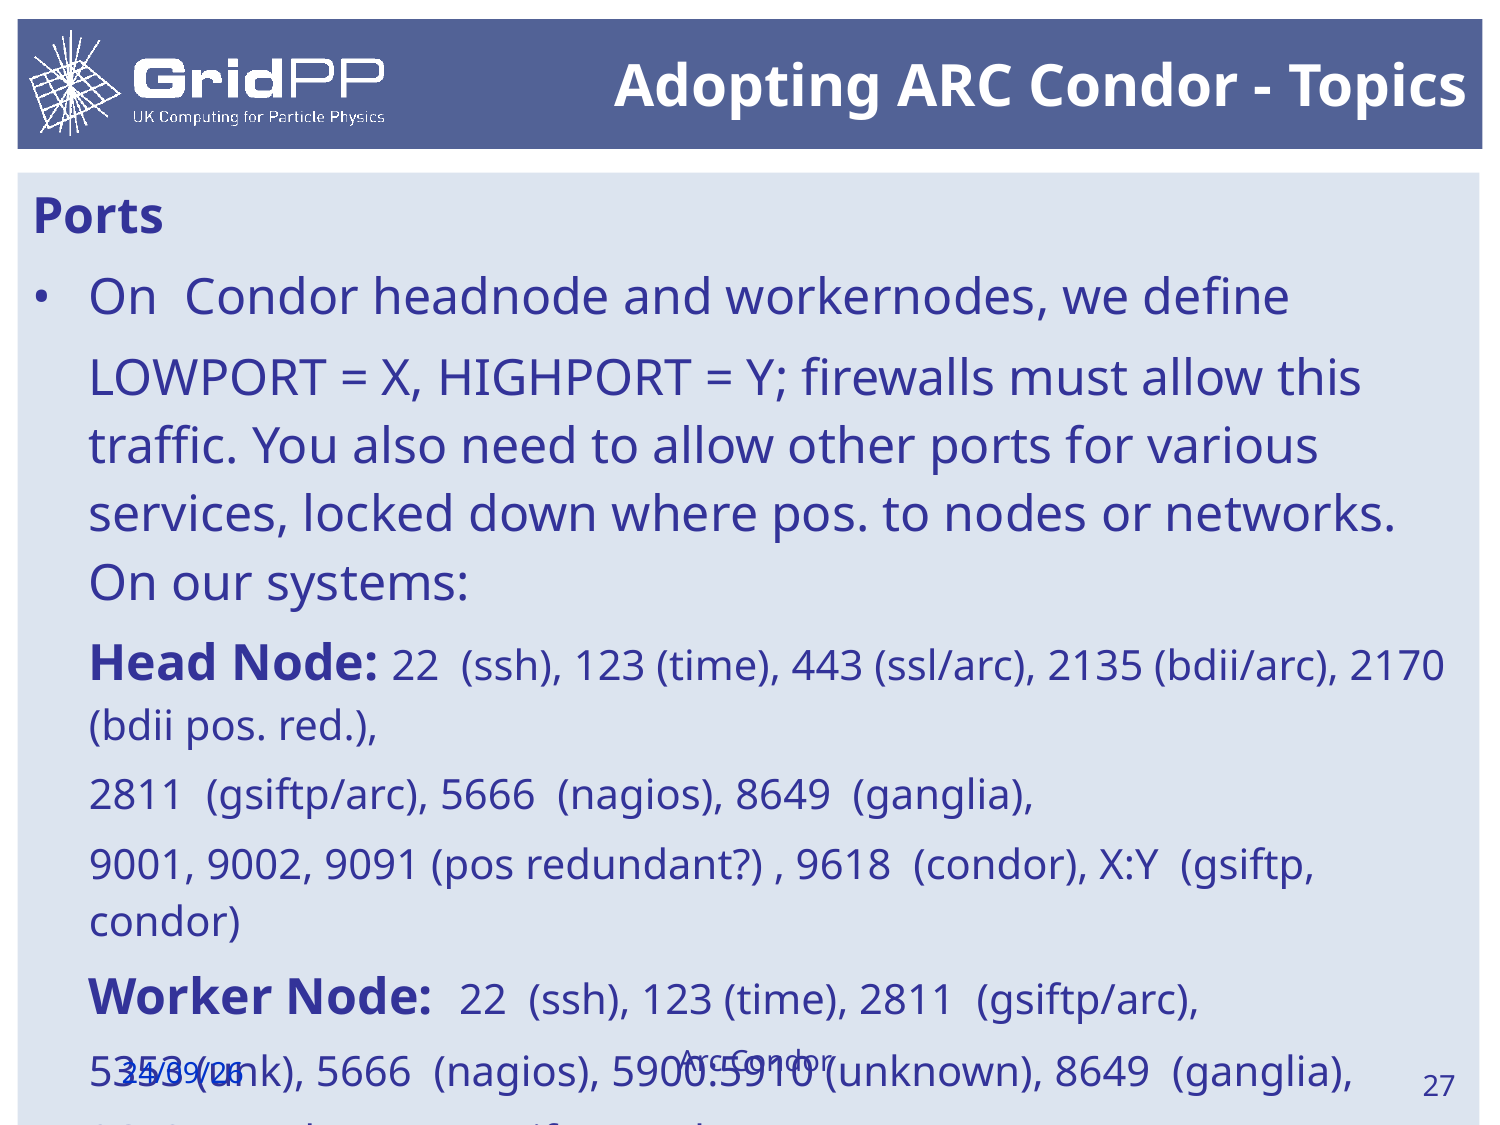

# Adopting ARC Condor - Topics
Ports
On Condor headnode and workernodes, we define
LOWPORT = X, HIGHPORT = Y; firewalls must allow this traffic. You also need to allow other ports for various services, locked down where pos. to nodes or networks. On our systems:
Head Node: 22 (ssh), 123 (time), 443 (ssl/arc), 2135 (bdii/arc), 2170 (bdii pos. red.),
2811 (gsiftp/arc), 5666 (nagios), 8649 (ganglia),
9001, 9002, 9091 (pos redundant?) , 9618 (condor), X:Y (gsiftp, condor)
Worker Node: 22 (ssh), 123 (time), 2811 (gsiftp/arc),
5353 (unk), 5666 (nagios), 5900:5910 (unknown), 8649 (ganglia),
9618 (condor), X:Y (gsiftp,condor)
Arc Condor